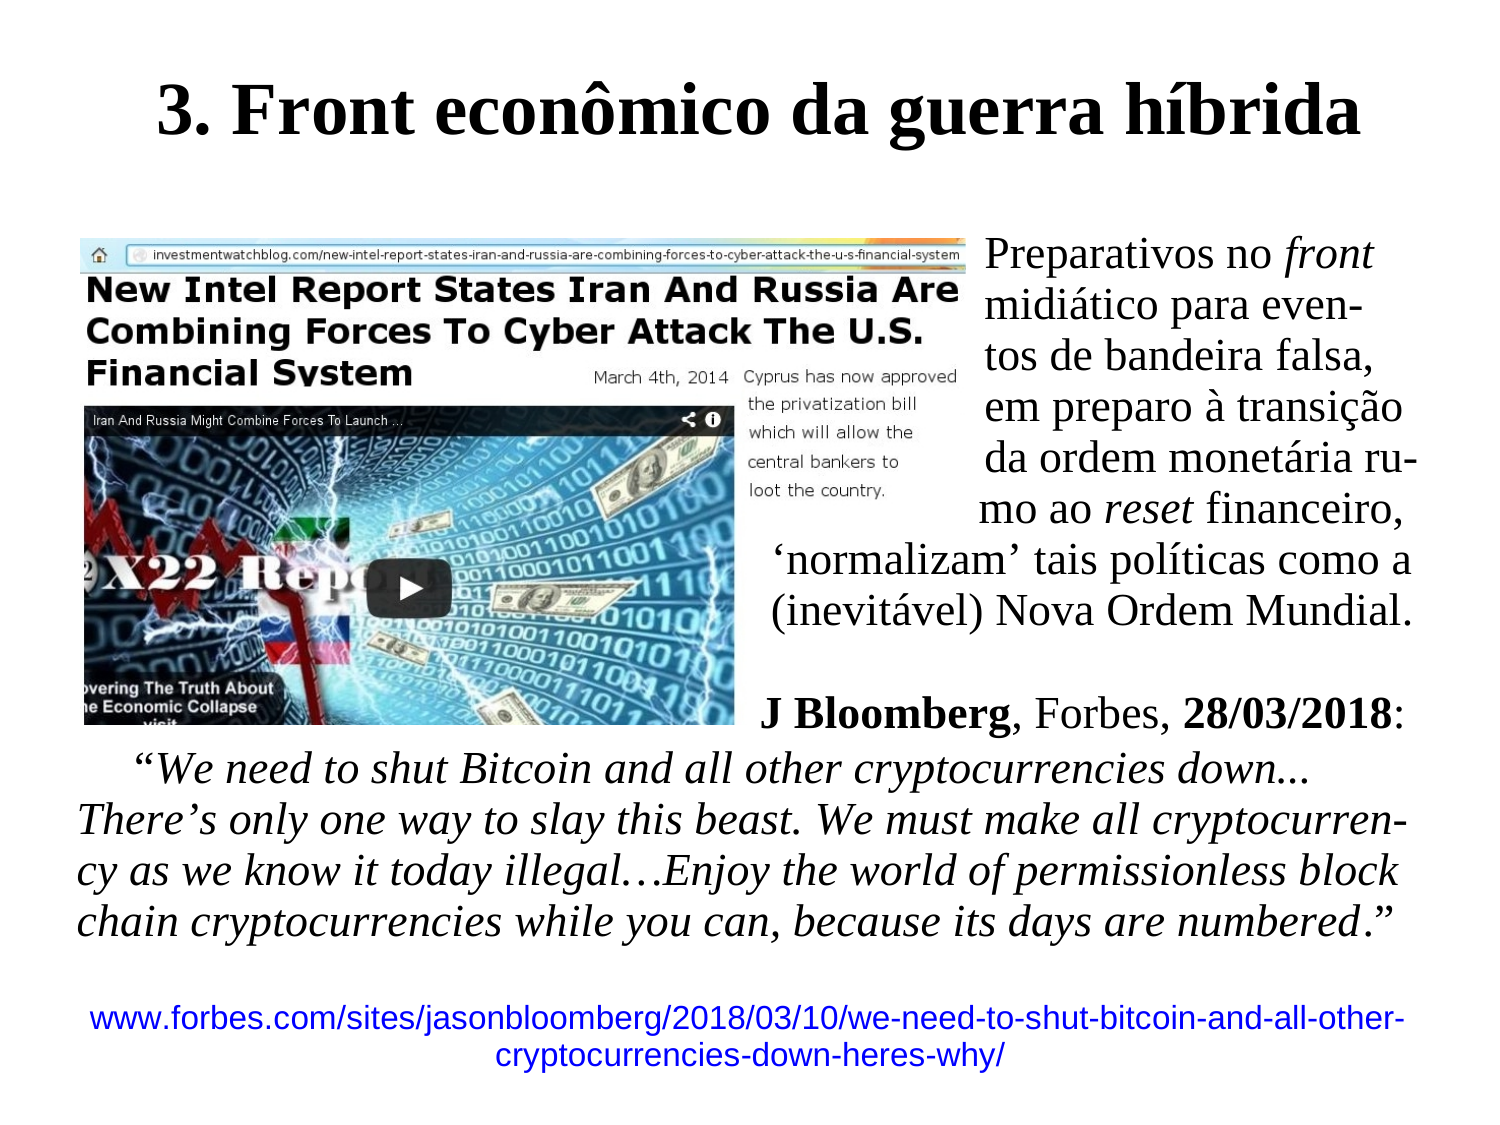

# 3. Front econômico da guerra híbrida
			Preparativos no front
			midiático para even-
			tos de bandeira falsa,
			em preparo à transição
			da ordem monetária ru-
		mo ao reset financeiro,
	 ‘normalizam’ tais políticas como a
 (inevitável) Nova Ordem Mundial.
 J Bloomberg, Forbes, 28/03/2018:
 “We need to shut Bitcoin and all other cryptocurrencies down...
There’s only one way to slay this beast. We must make all cryptocurren-cy as we know it today illegal…Enjoy the world of permissionless block chain cryptocurrencies while you can, because its days are numbered.”
www.forbes.com/sites/jasonbloomberg/2018/03/10/we-need-to-shut-bitcoin-and-all-other-cryptocurrencies-down-heres-why/